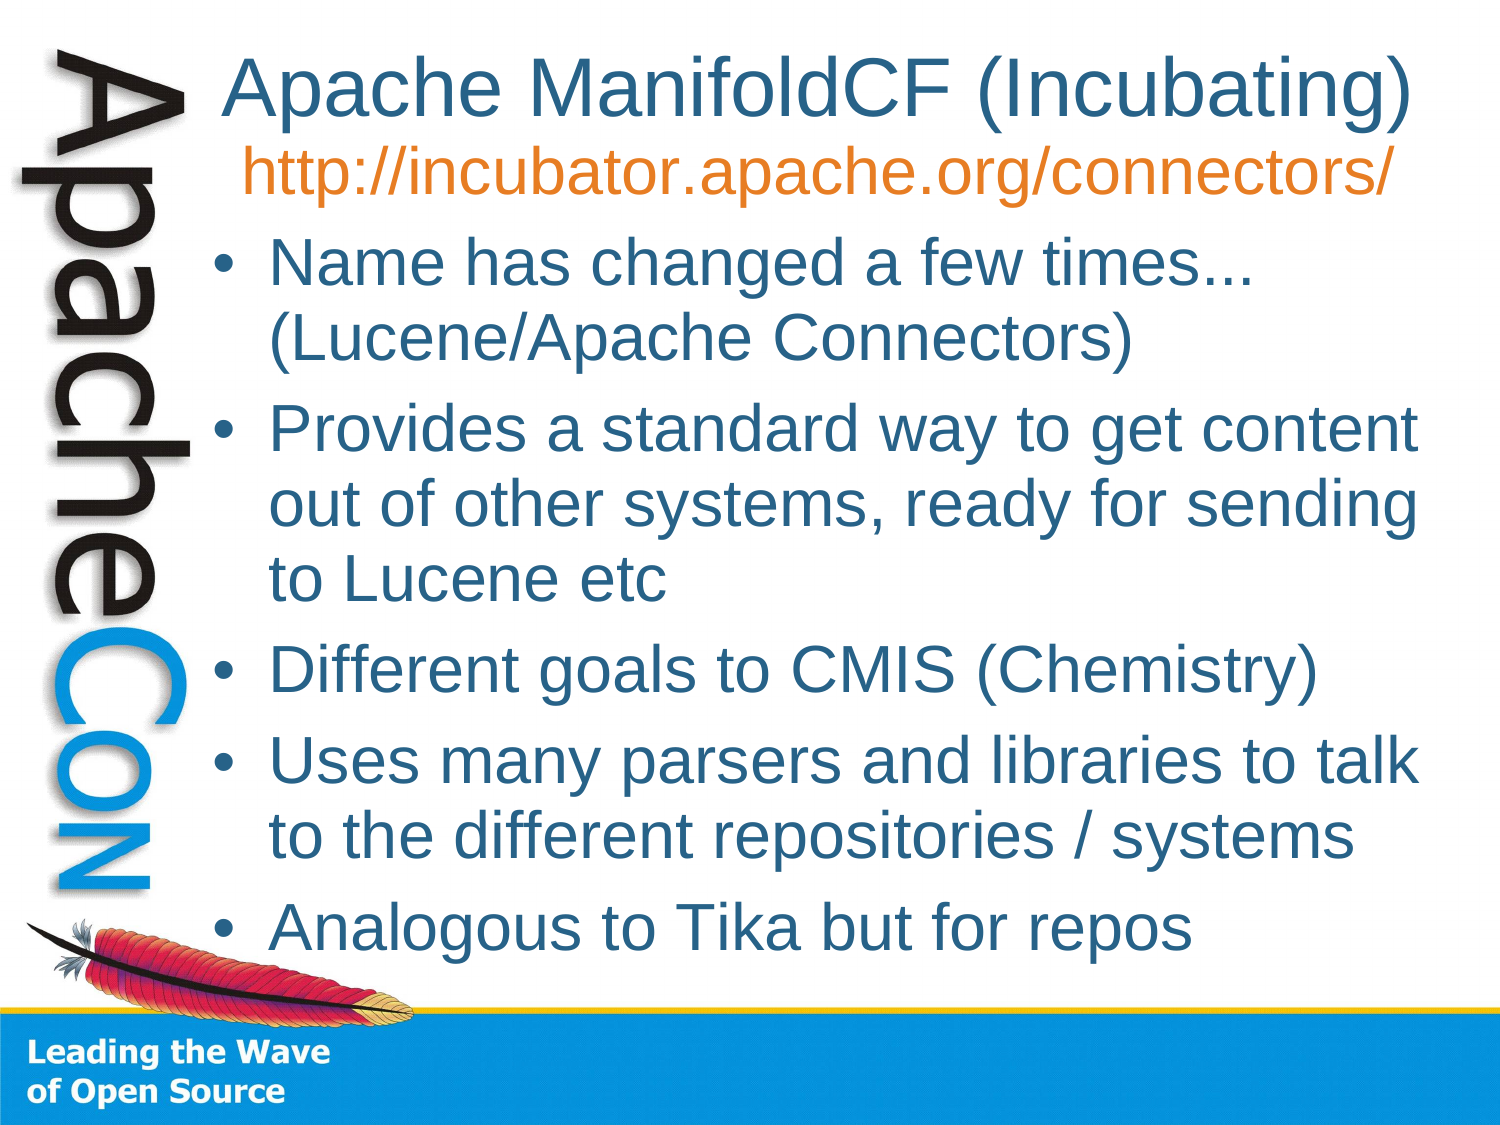

# Apache ManifoldCF (Incubating) http://incubator.apache.org/connectors/
Name has changed a few times... (Lucene/Apache Connectors)
Provides a standard way to get content out of other systems, ready for sending to Lucene etc
Different goals to CMIS (Chemistry)
Uses many parsers and libraries to talk to the different repositories / systems
Analogous to Tika but for repos